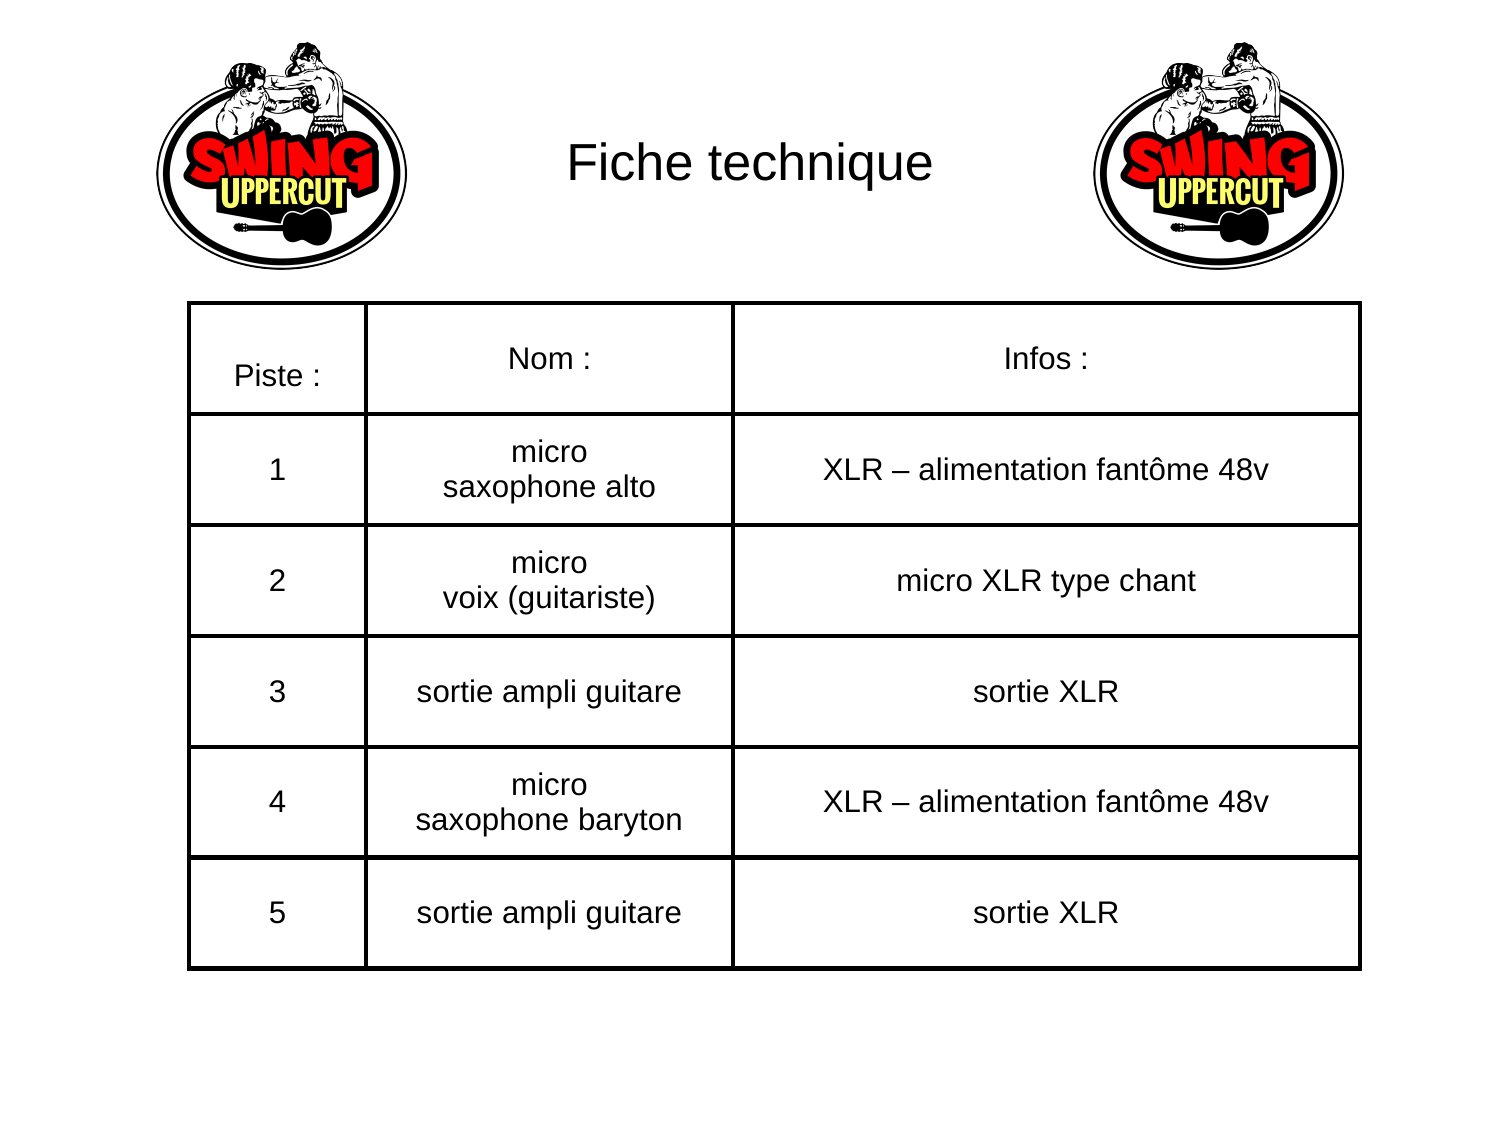

# Fiche technique
| Piste : | Nom : | Infos : |
| --- | --- | --- |
| 1 | micro saxophone alto | XLR – alimentation fantôme 48v |
| 2 | micro voix (guitariste) | micro XLR type chant |
| 3 | sortie ampli guitare | sortie XLR |
| 4 | micro saxophone baryton | XLR – alimentation fantôme 48v |
| 5 | sortie ampli guitare | sortie XLR |